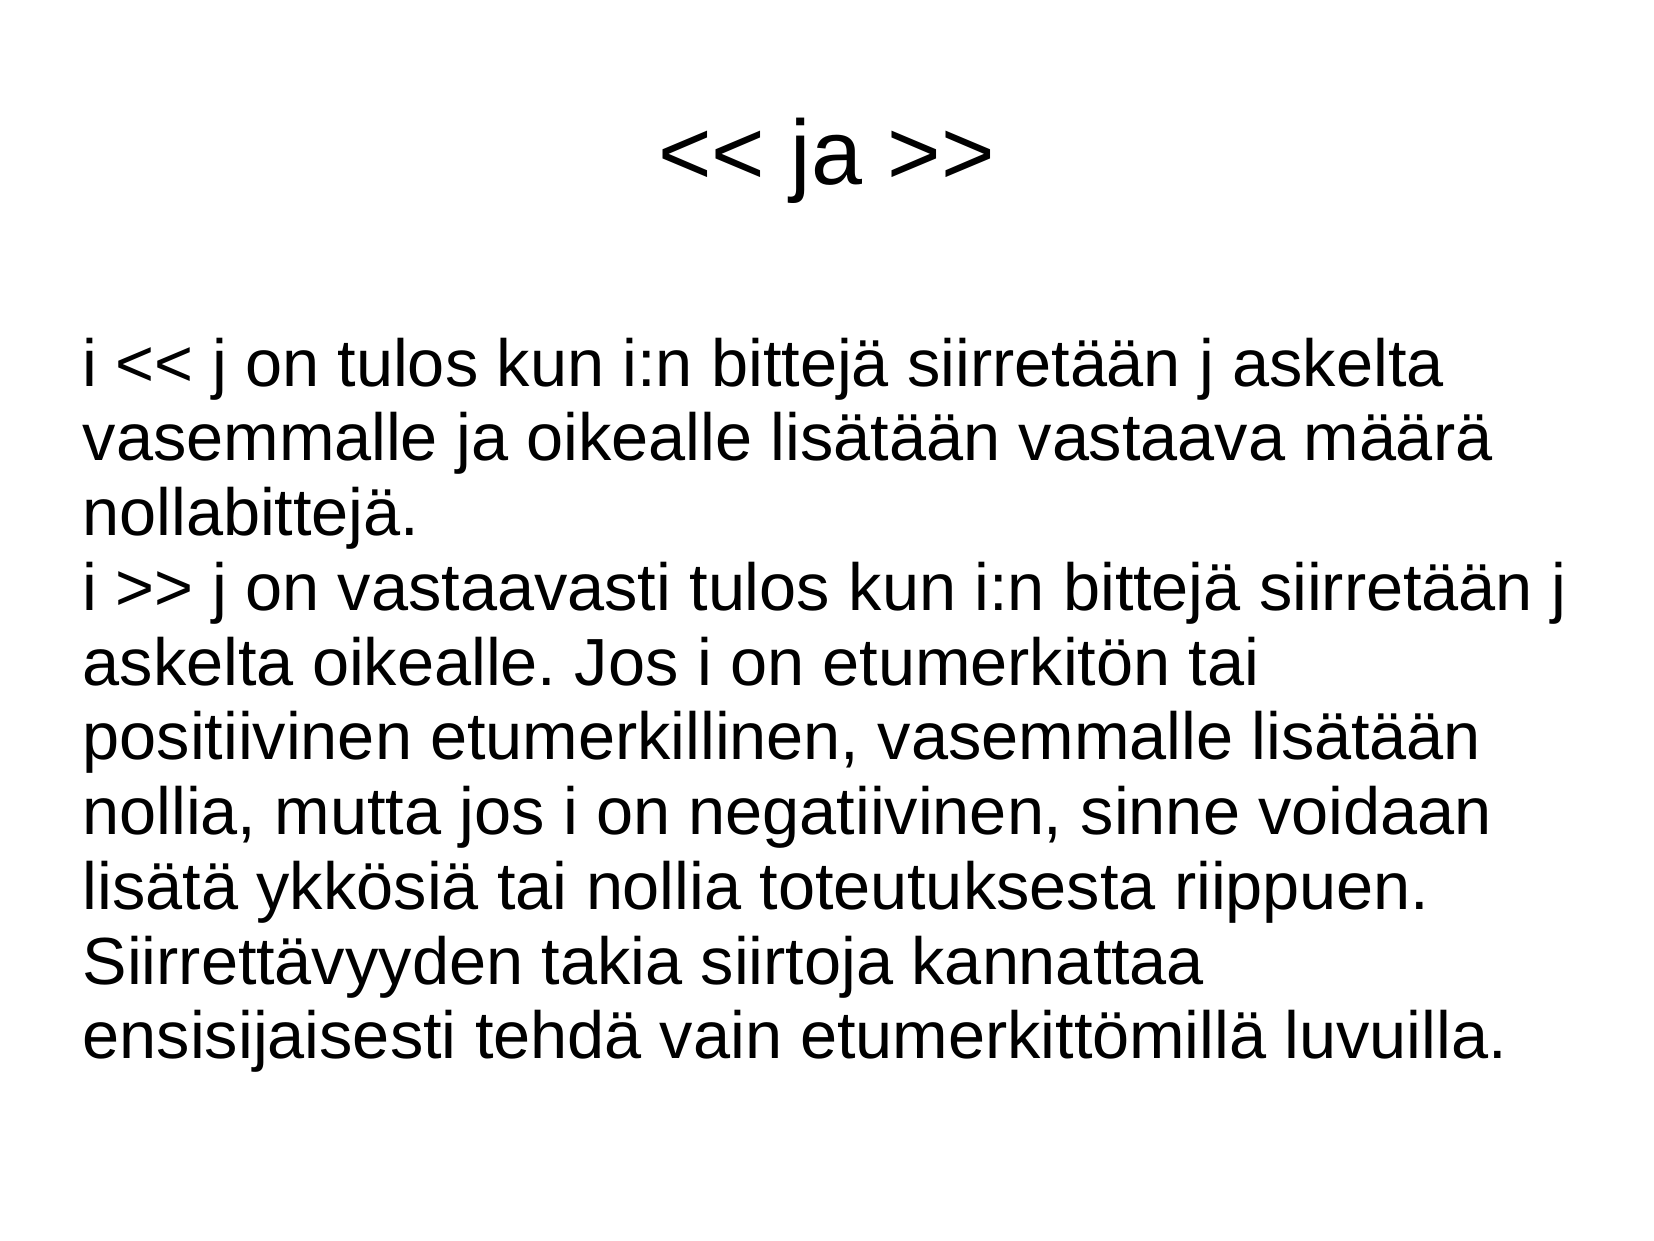

# << ja >>
i << j on tulos kun i:n bittejä siirretään j askelta vasemmalle ja oikealle lisätään vastaava määrä nollabittejä.
i >> j on vastaavasti tulos kun i:n bittejä siirretään j askelta oikealle. Jos i on etumerkitön tai positiivinen etumerkillinen, vasemmalle lisätään nollia, mutta jos i on negatiivinen, sinne voidaan lisätä ykkösiä tai nollia toteutuksesta riippuen.
Siirrettävyyden takia siirtoja kannattaa ensisijaisesti tehdä vain etumerkittömillä luvuilla.